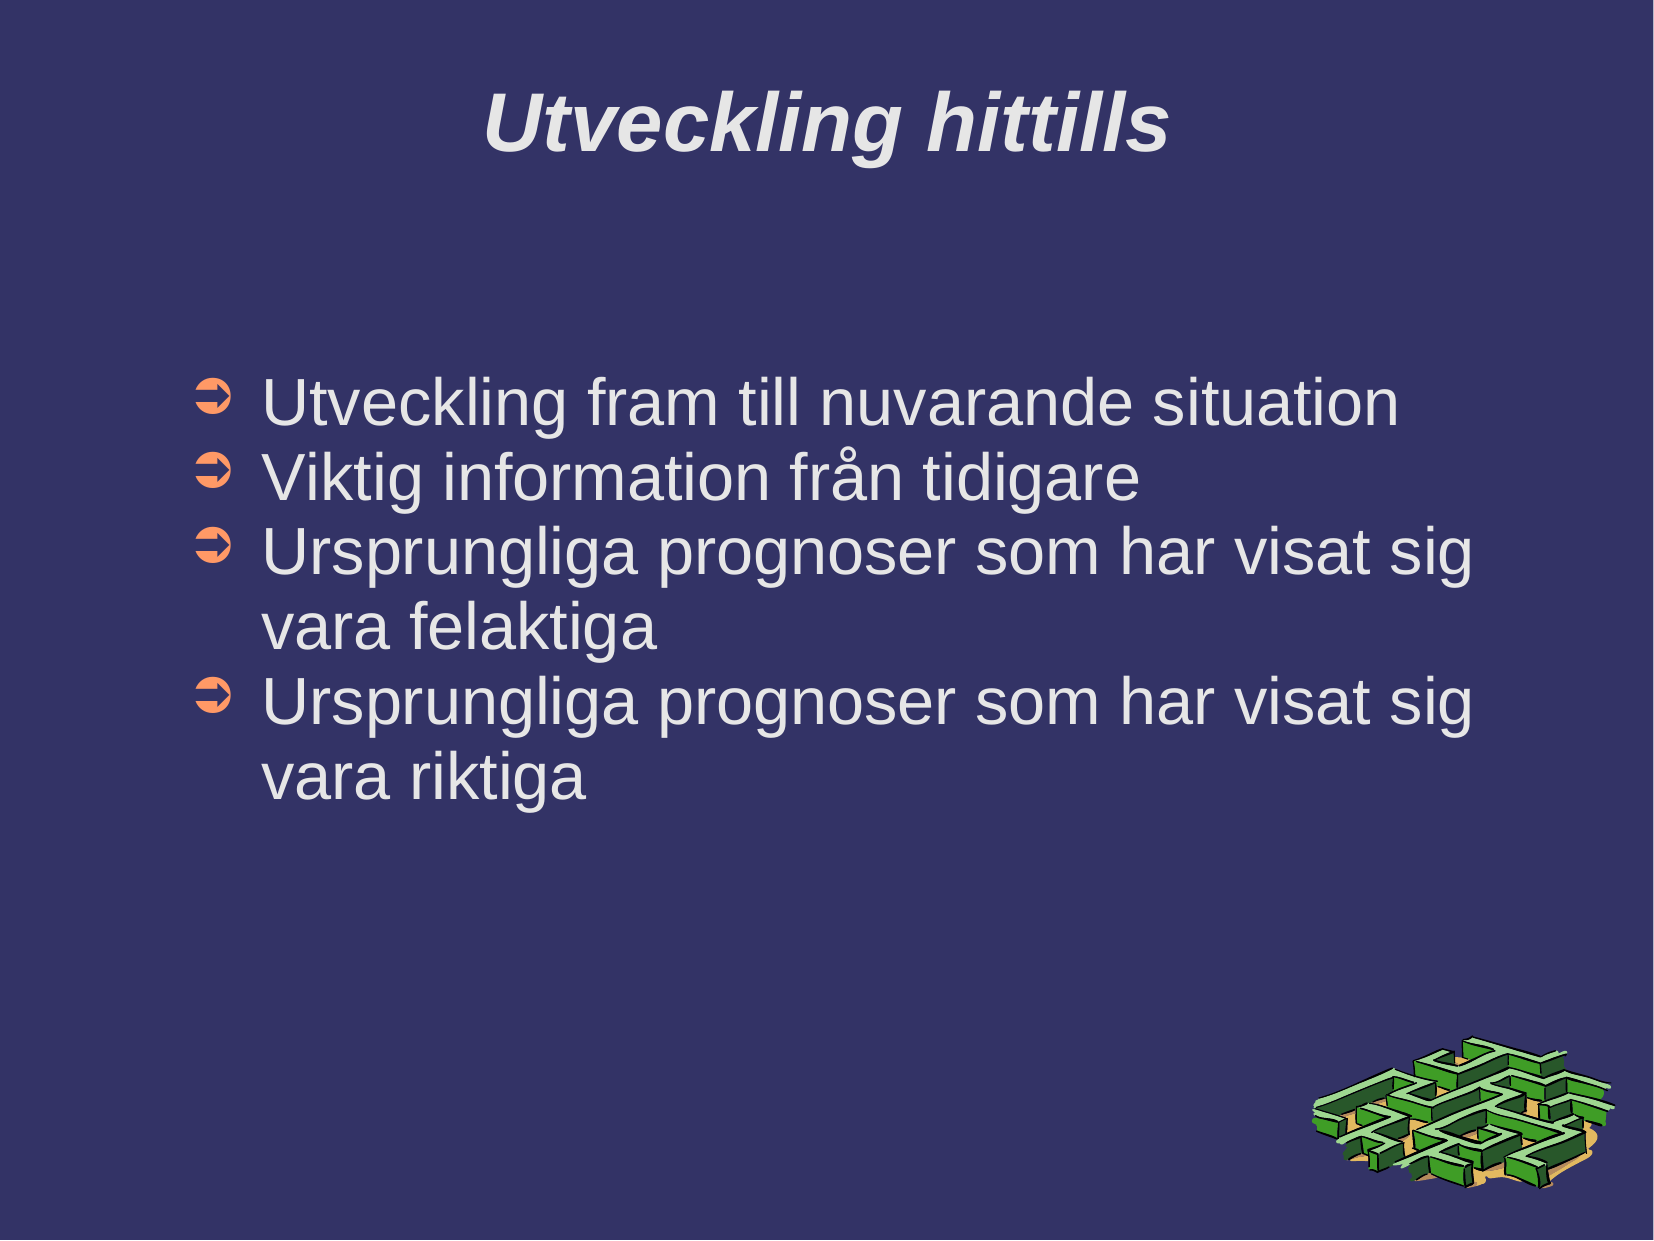

# Utveckling hittills
Utveckling fram till nuvarande situation
Viktig information från tidigare
Ursprungliga prognoser som har visat sig vara felaktiga
Ursprungliga prognoser som har visat sig vara riktiga